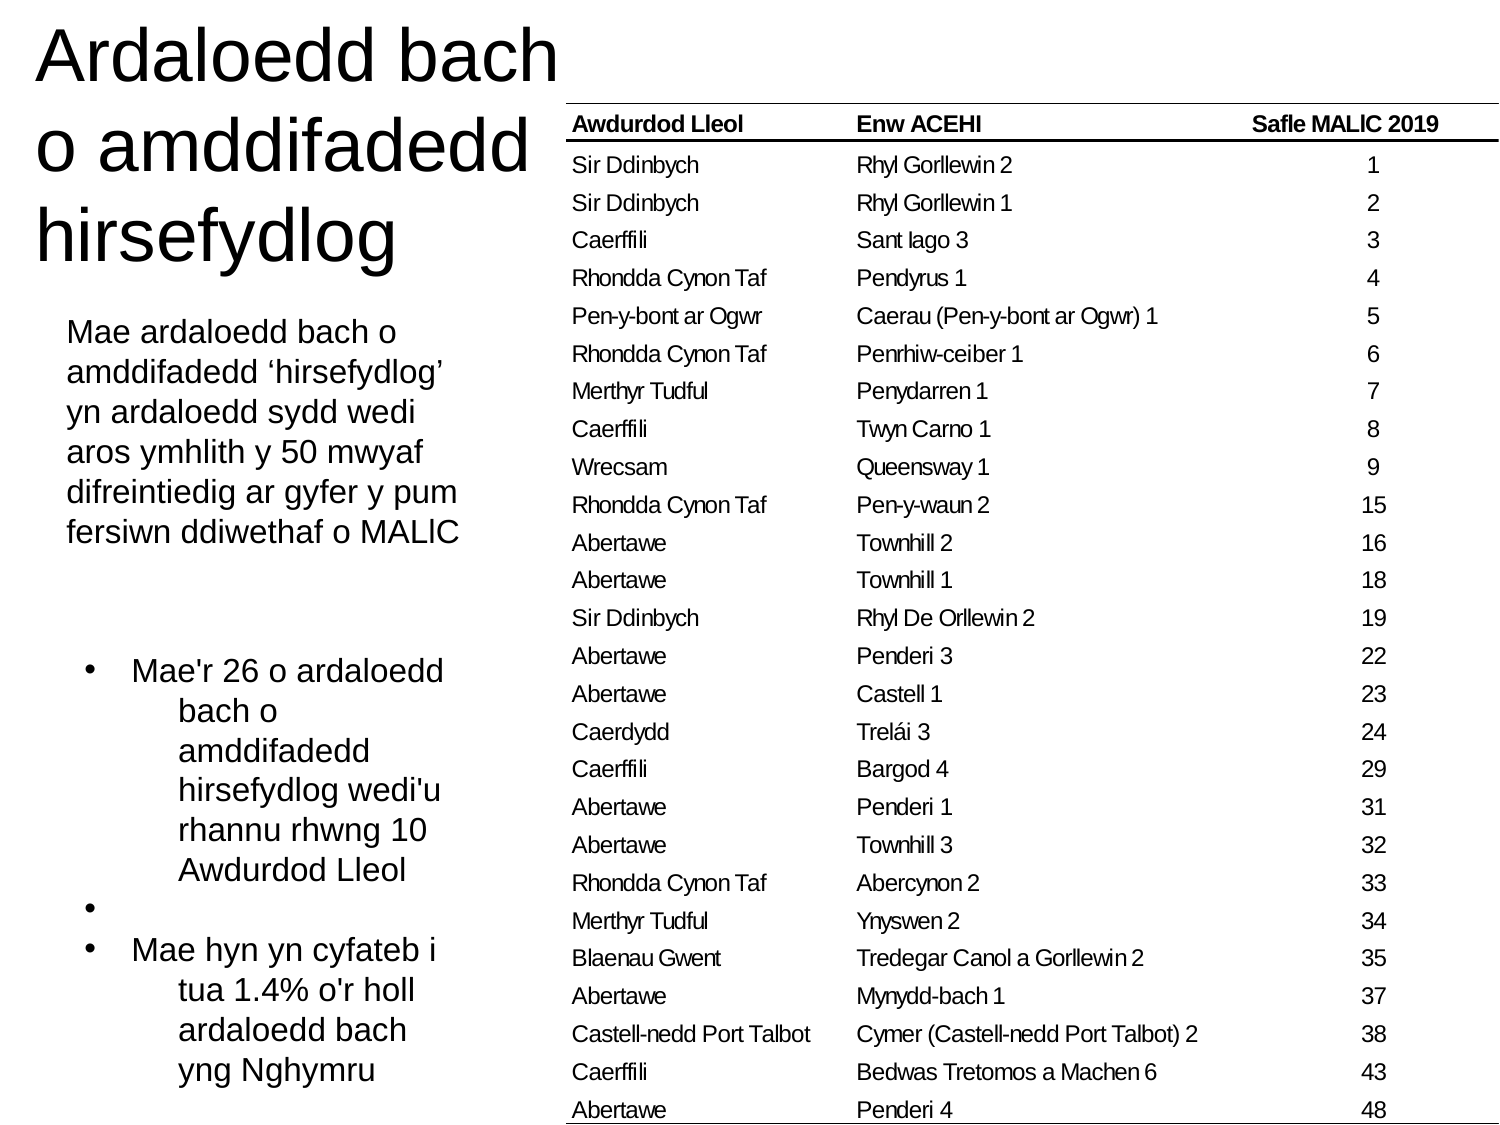

# Ardaloedd bach o amddifadedd hirsefydlog
Mae ardaloedd bach o amddifadedd ‘hirsefydlog’ yn ardaloedd sydd wedi aros ymhlith y 50 mwyaf difreintiedig ar gyfer y pum fersiwn ddiwethaf o MALlC
Mae'r 26 o ardaloedd bach o amddifadedd hirsefydlog wedi'u rhannu rhwng 10 Awdurdod Lleol
Mae hyn yn cyfateb i tua 1.4% o'r holl ardaloedd bach yng Nghymru